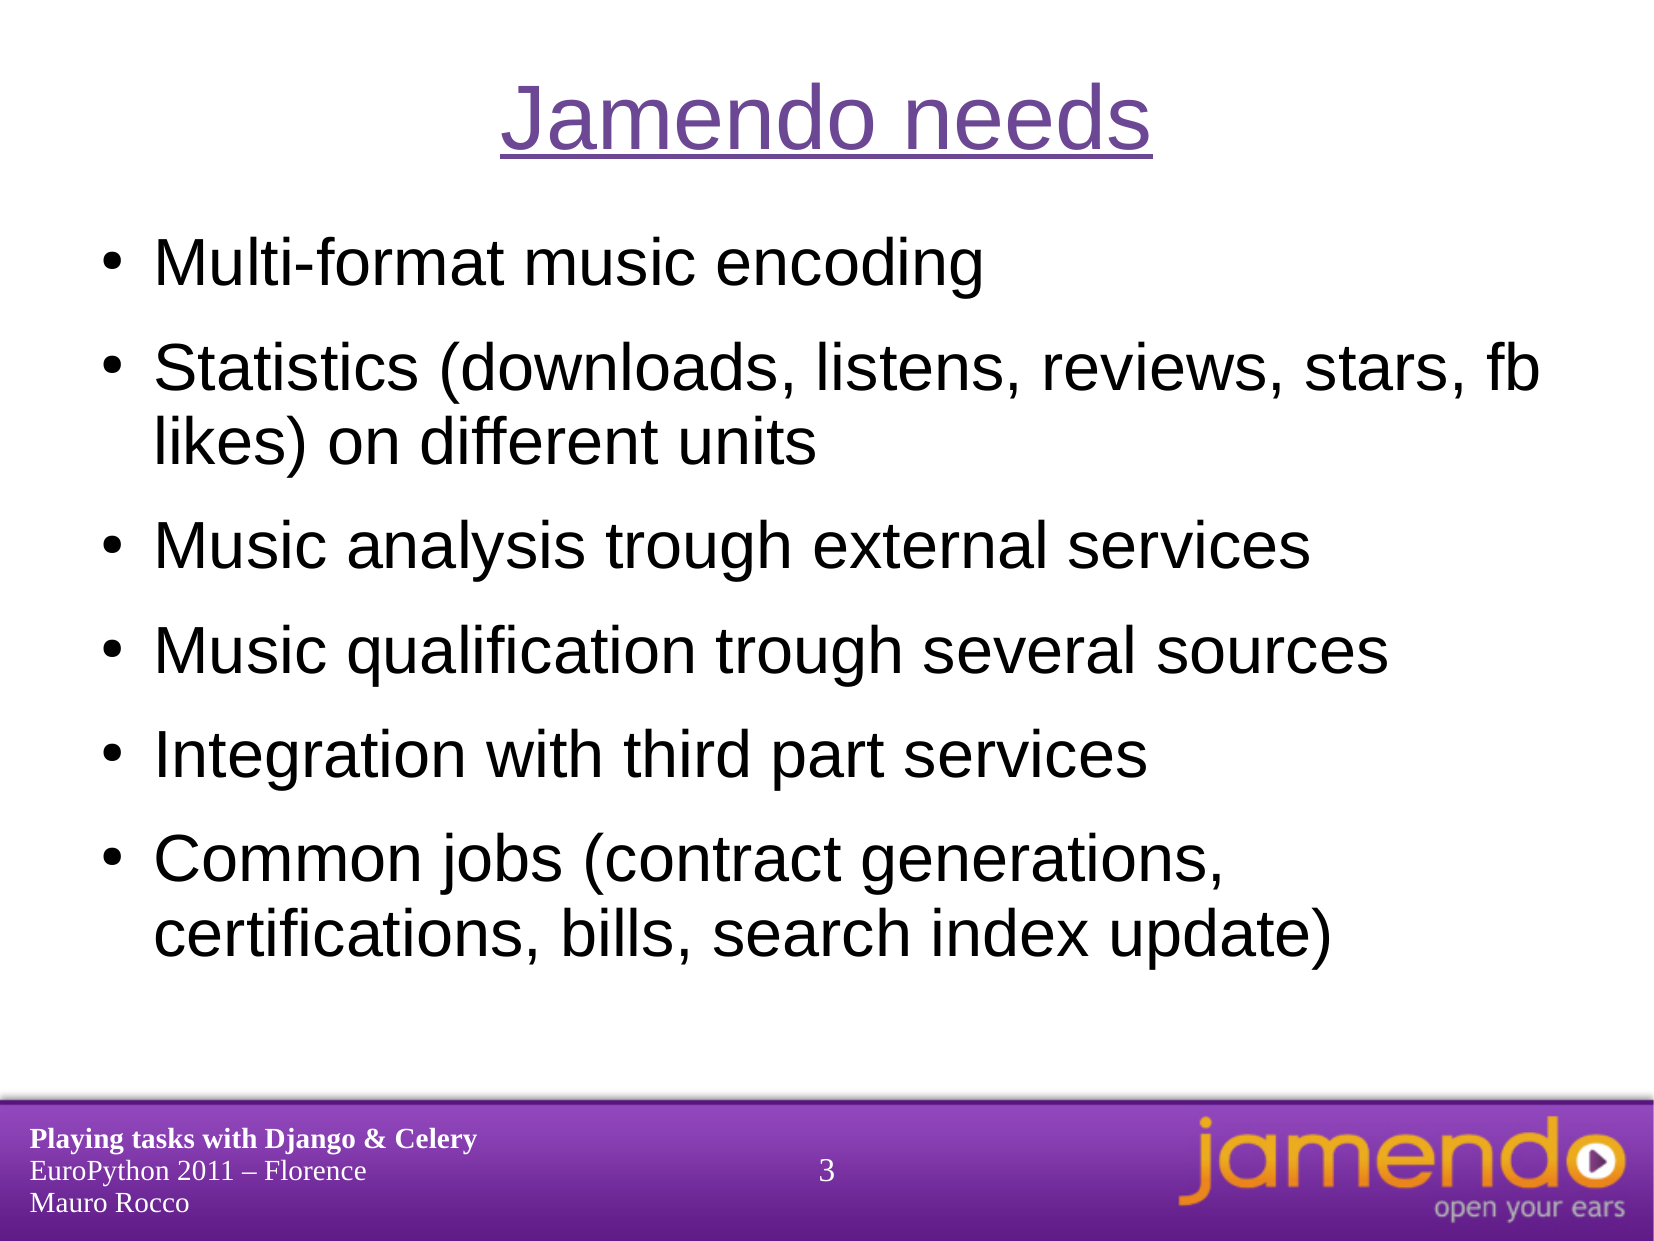

# Jamendo needs
Multi-format music encoding
Statistics (downloads, listens, reviews, stars, fb likes) on different units
Music analysis trough external services
Music qualification trough several sources
Integration with third part services
Common jobs (contract generations, certifications, bills, search index update)
3